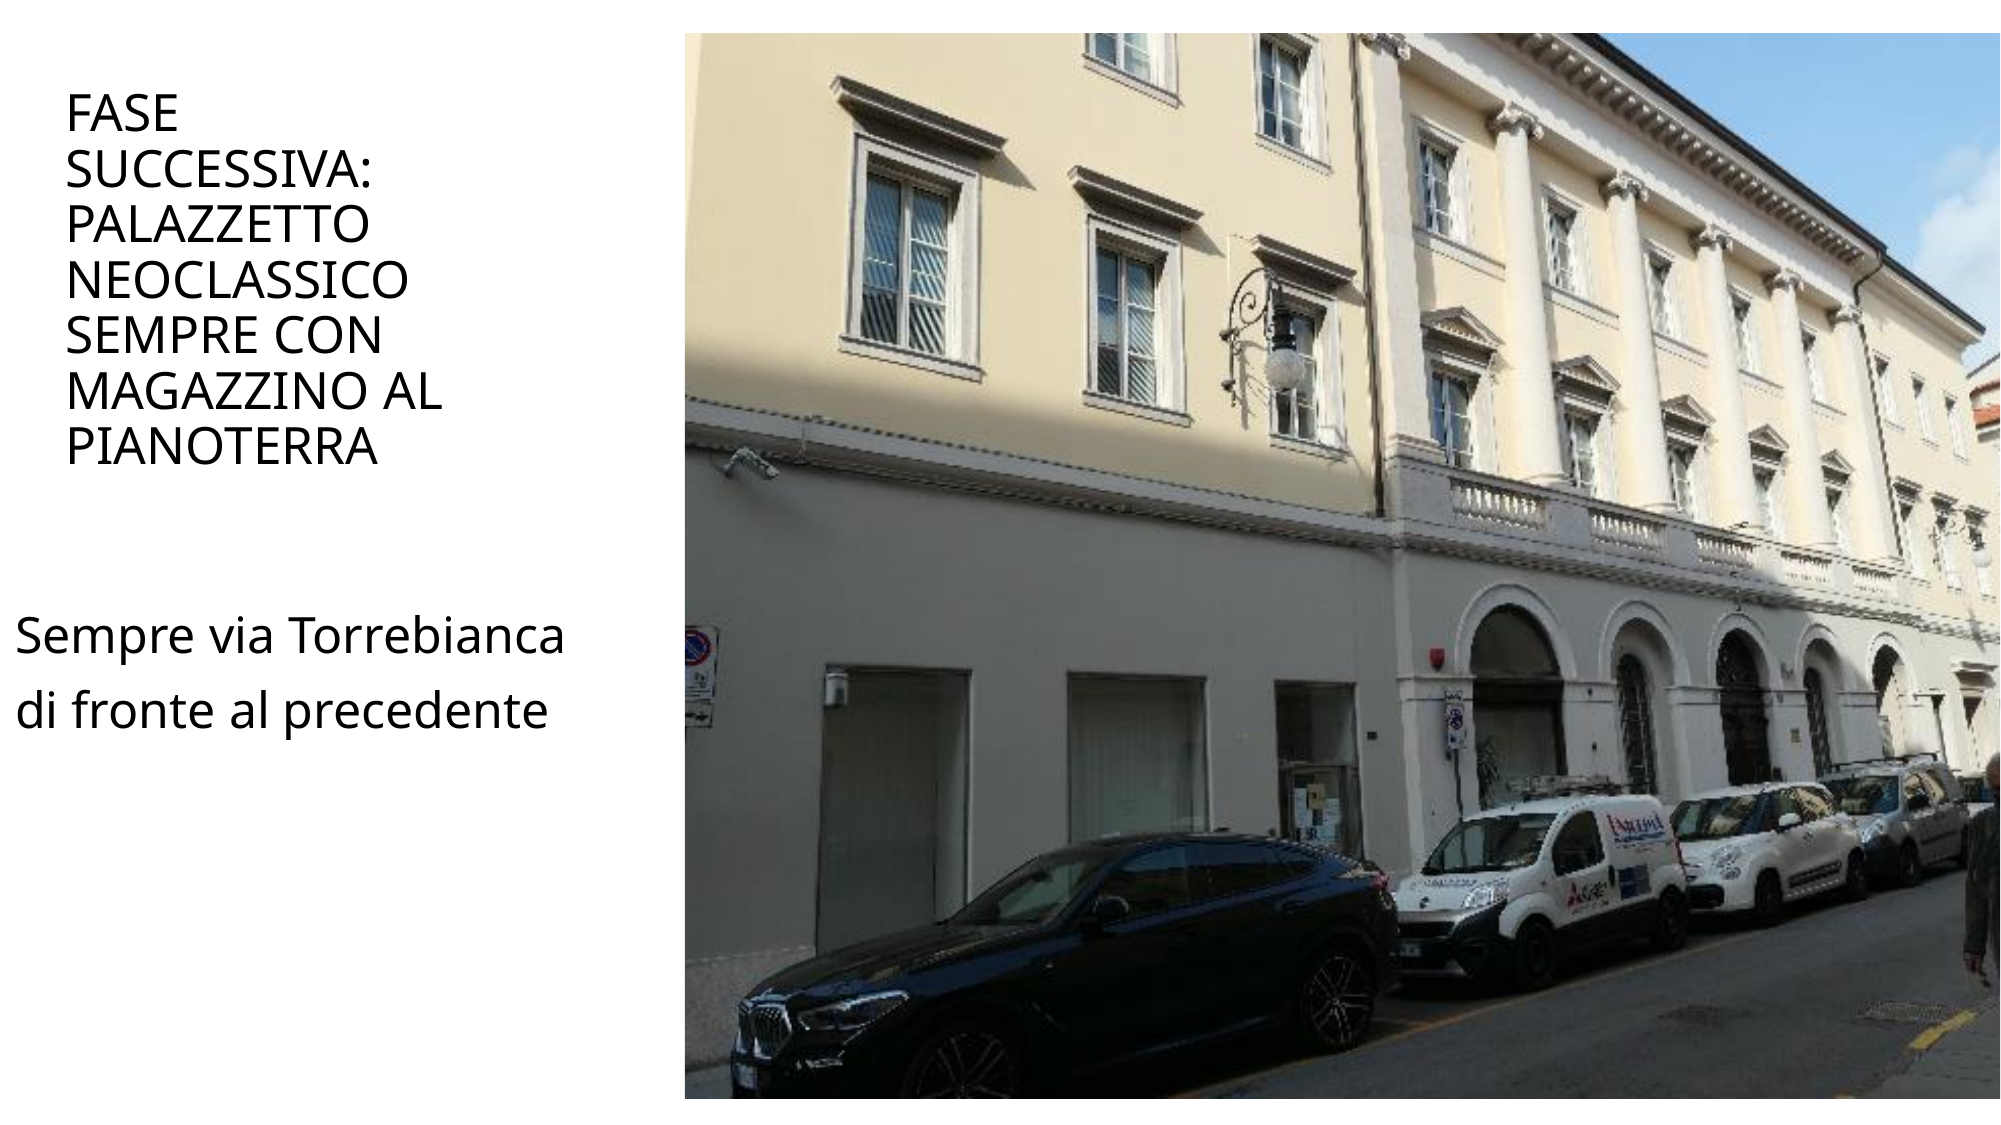

# FASE SUCCESSIVA: PALAZZETTO NEOCLASSICO SEMPRE CON MAGAZZINO AL PIANOTERRA
Sempre via Torrebianca
di fronte al precedente